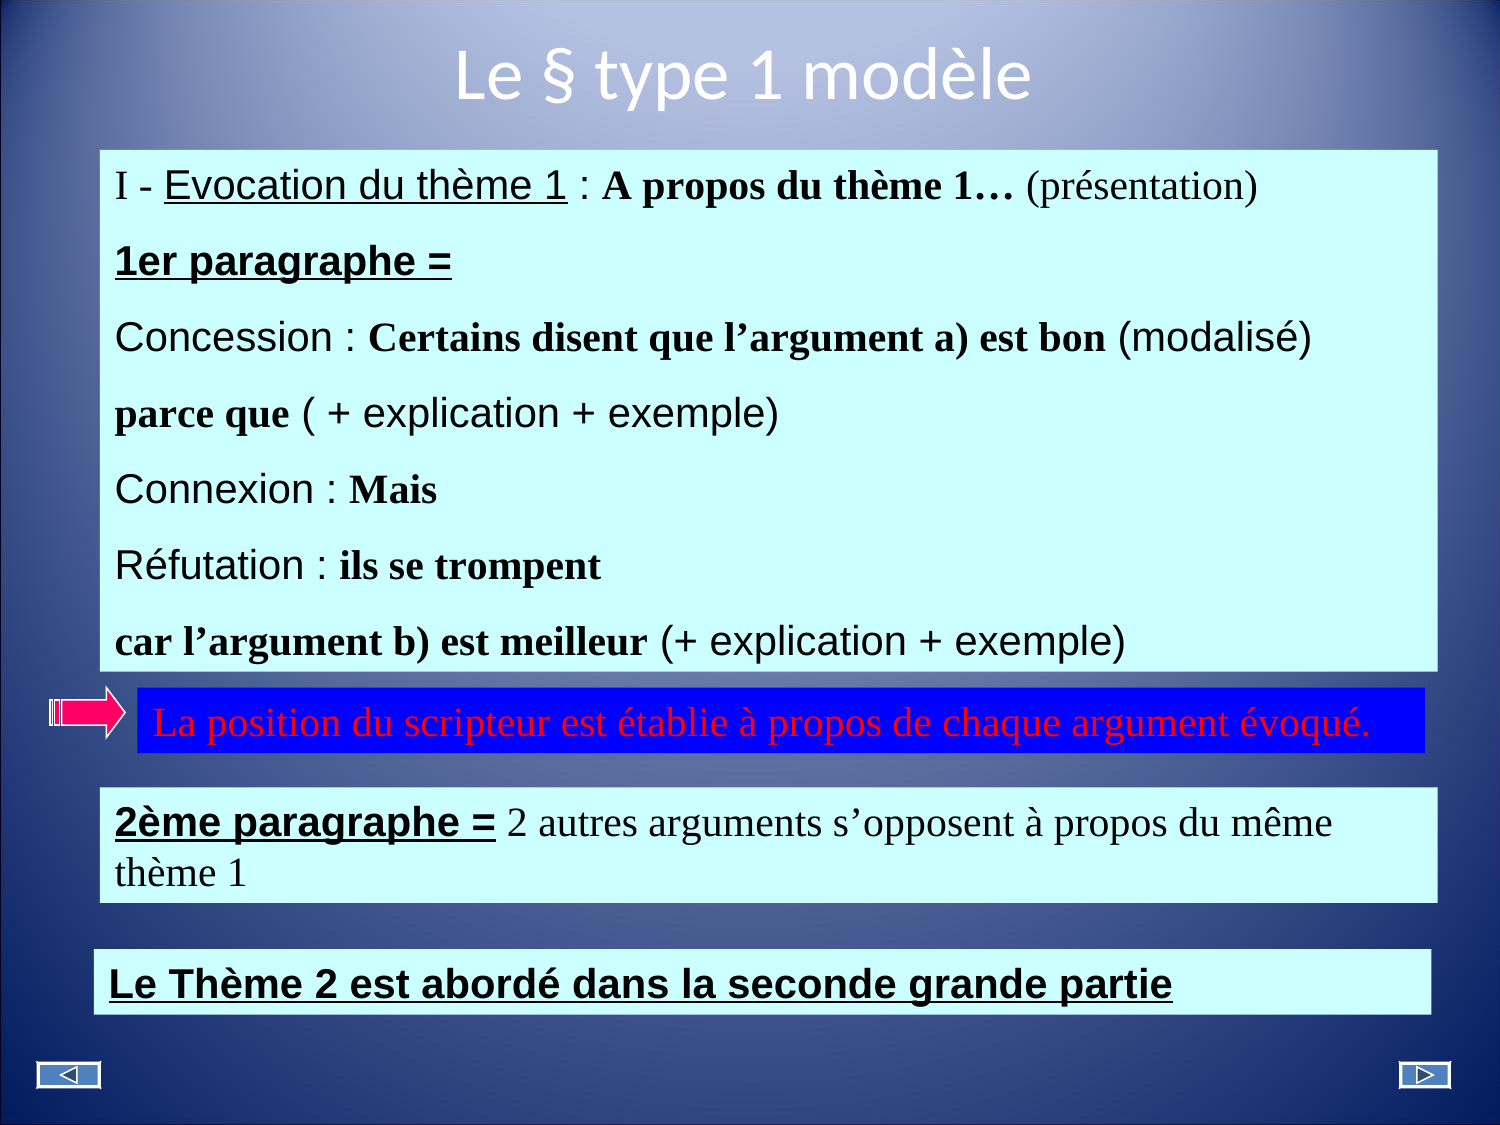

# Le § type 1 modèle
I - Evocation du thème 1 : A propos du thème 1… (présentation)
1er paragraphe =
Concession : Certains disent que l’argument a) est bon (modalisé)
parce que ( + explication + exemple)
Connexion : Mais
Réfutation : ils se trompent
car l’argument b) est meilleur (+ explication + exemple)
La position du scripteur est établie à propos de chaque argument évoqué.
2ème paragraphe = 2 autres arguments s’opposent à propos du même thème 1
Le Thème 2 est abordé dans la seconde grande partie
La réfutation apparaît dans la seconde partie